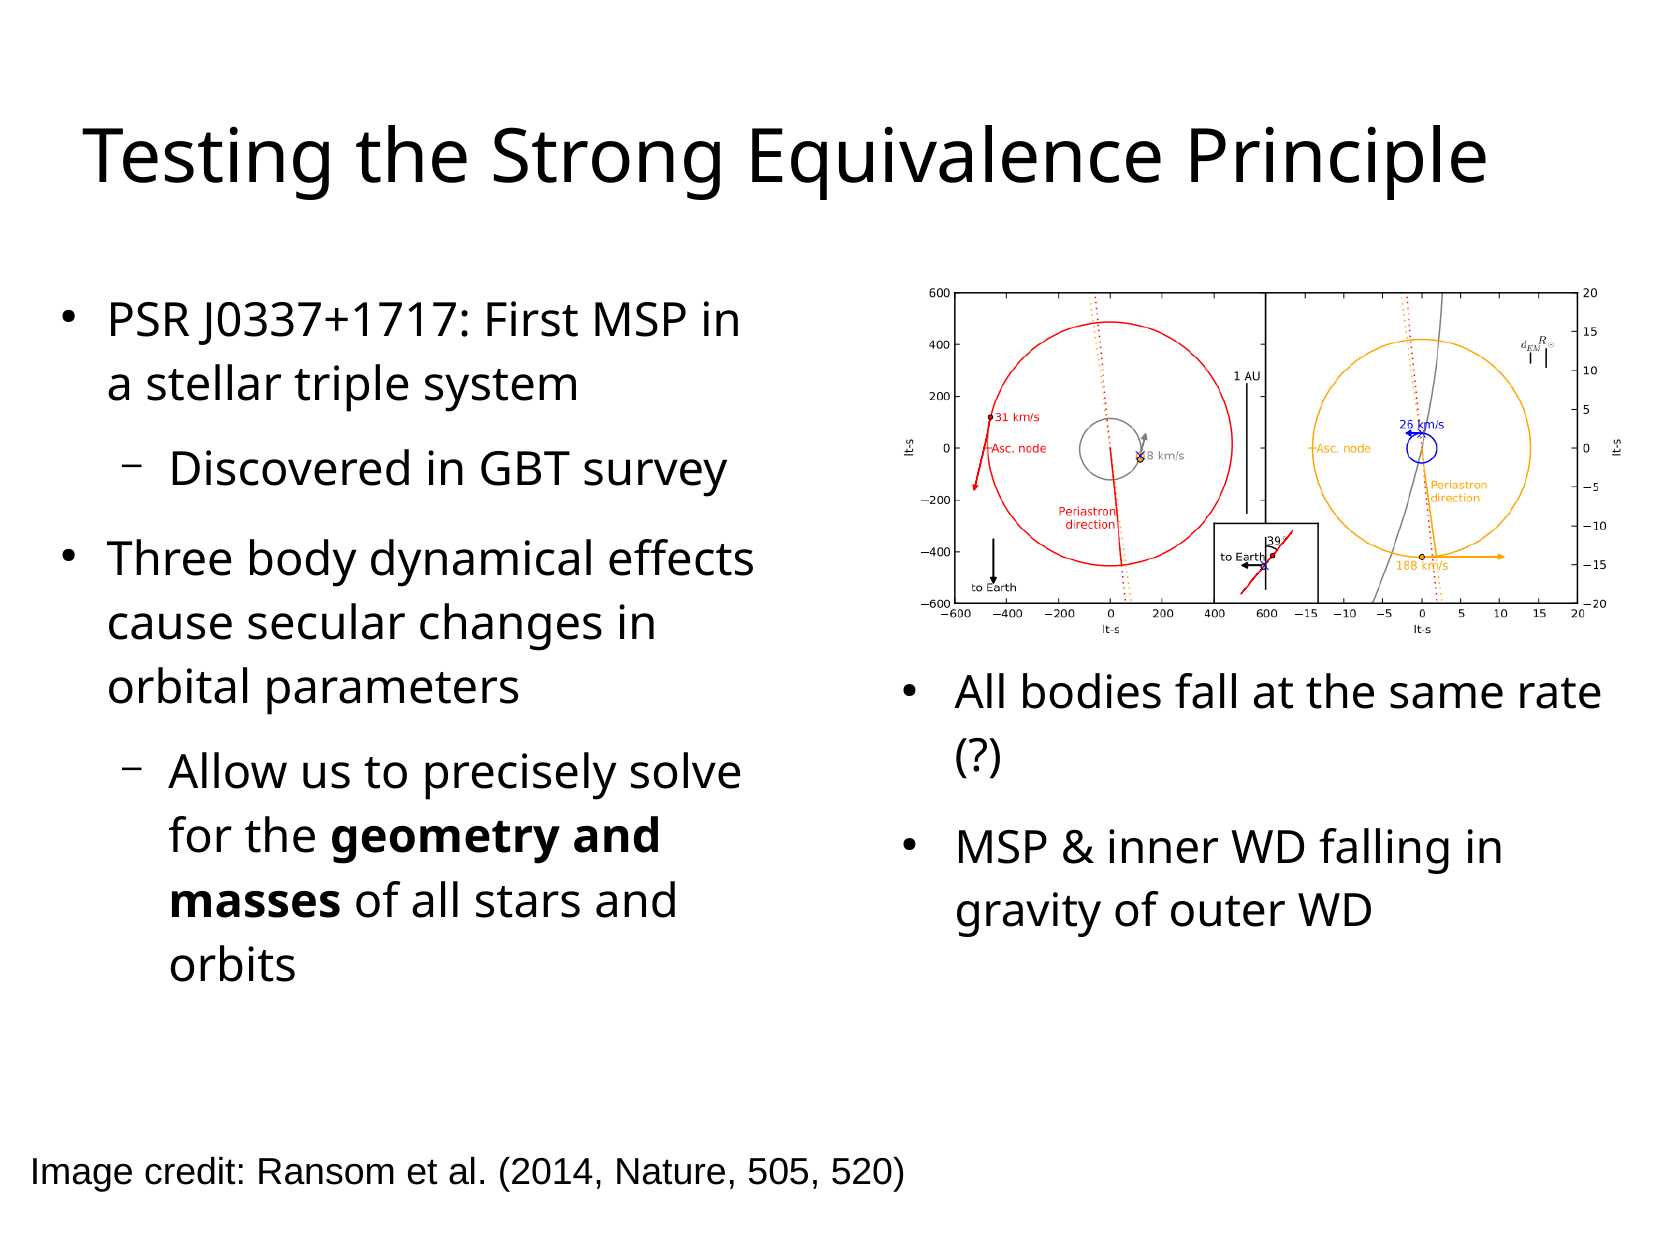

# Testing the Strong Equivalence Principle
PSR J0337+1717: First MSP in a stellar triple system
Discovered in GBT survey
Three body dynamical effects cause secular changes in orbital parameters
Allow us to precisely solve for the geometry and masses of all stars and orbits
All bodies fall at the same rate (?)
MSP & inner WD falling in gravity of outer WD
Image credit: Ransom et al. (2014, Nature, 505, 520)